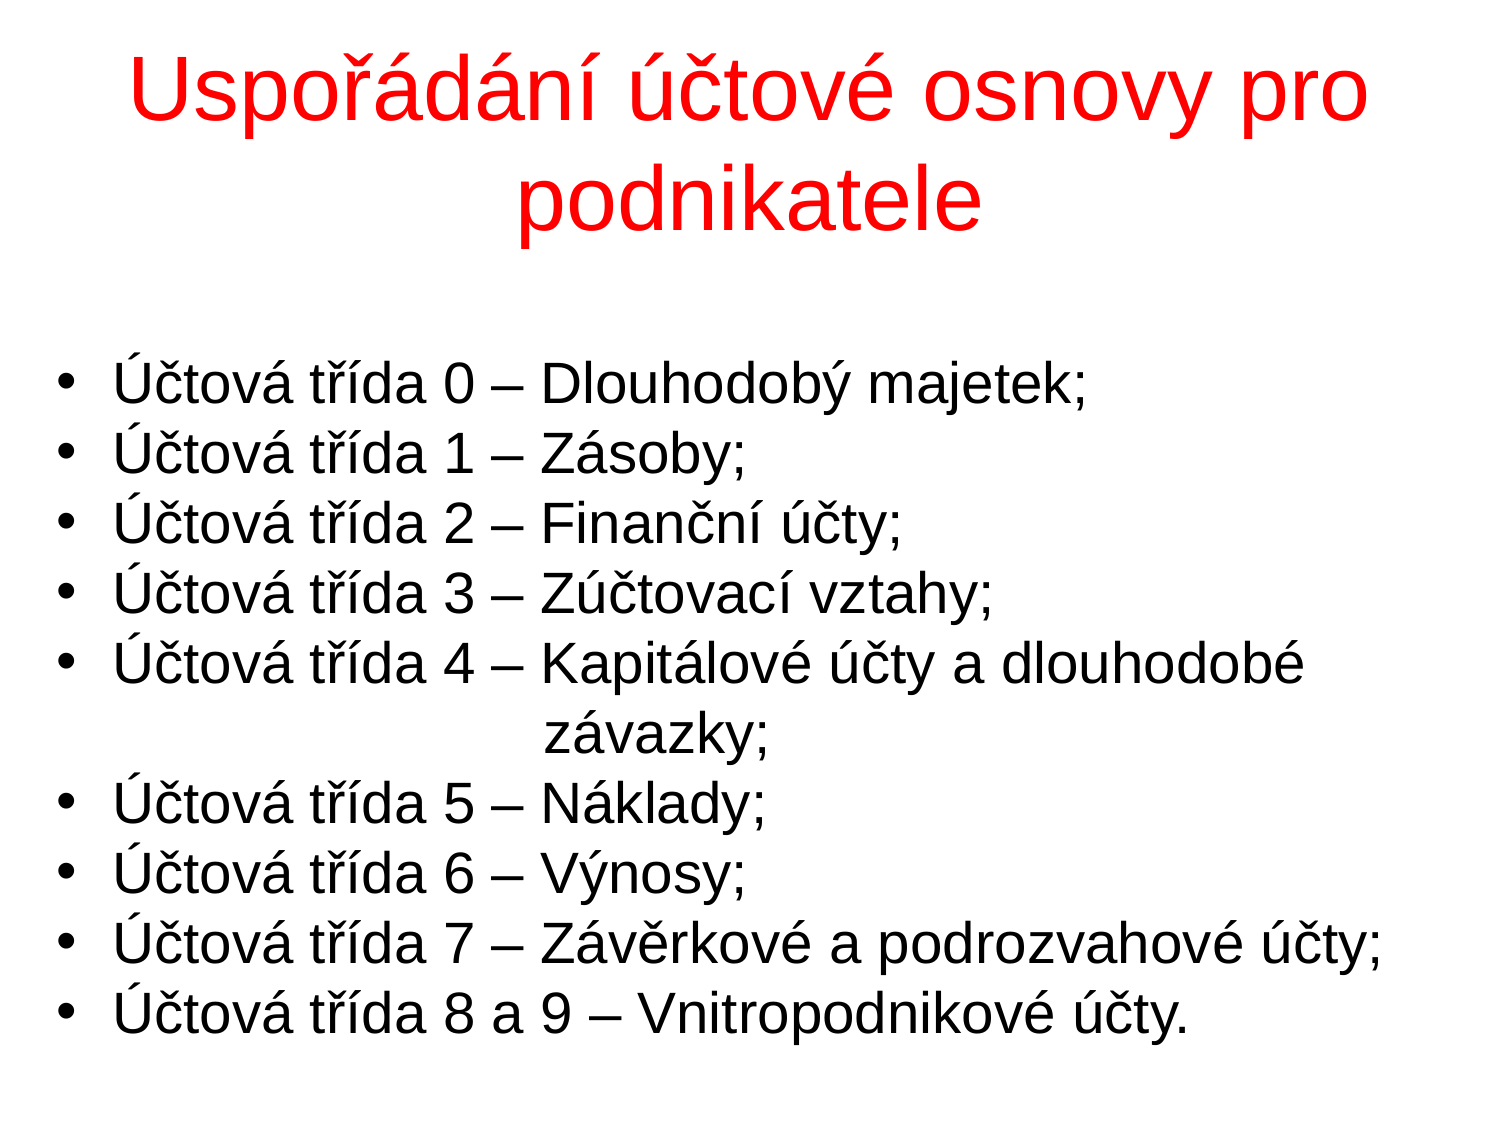

# Uspořádání účtové osnovy pro podnikatele
Účtová třída 0 – Dlouhodobý majetek;
Účtová třída 1 – Zásoby;
Účtová třída 2 – Finanční účty;
Účtová třída 3 – Zúčtovací vztahy;
Účtová třída 4 – Kapitálové účty a dlouhodobé
 závazky;
Účtová třída 5 – Náklady;
Účtová třída 6 – Výnosy;
Účtová třída 7 – Závěrkové a podrozvahové účty;
Účtová třída 8 a 9 – Vnitropodnikové účty.